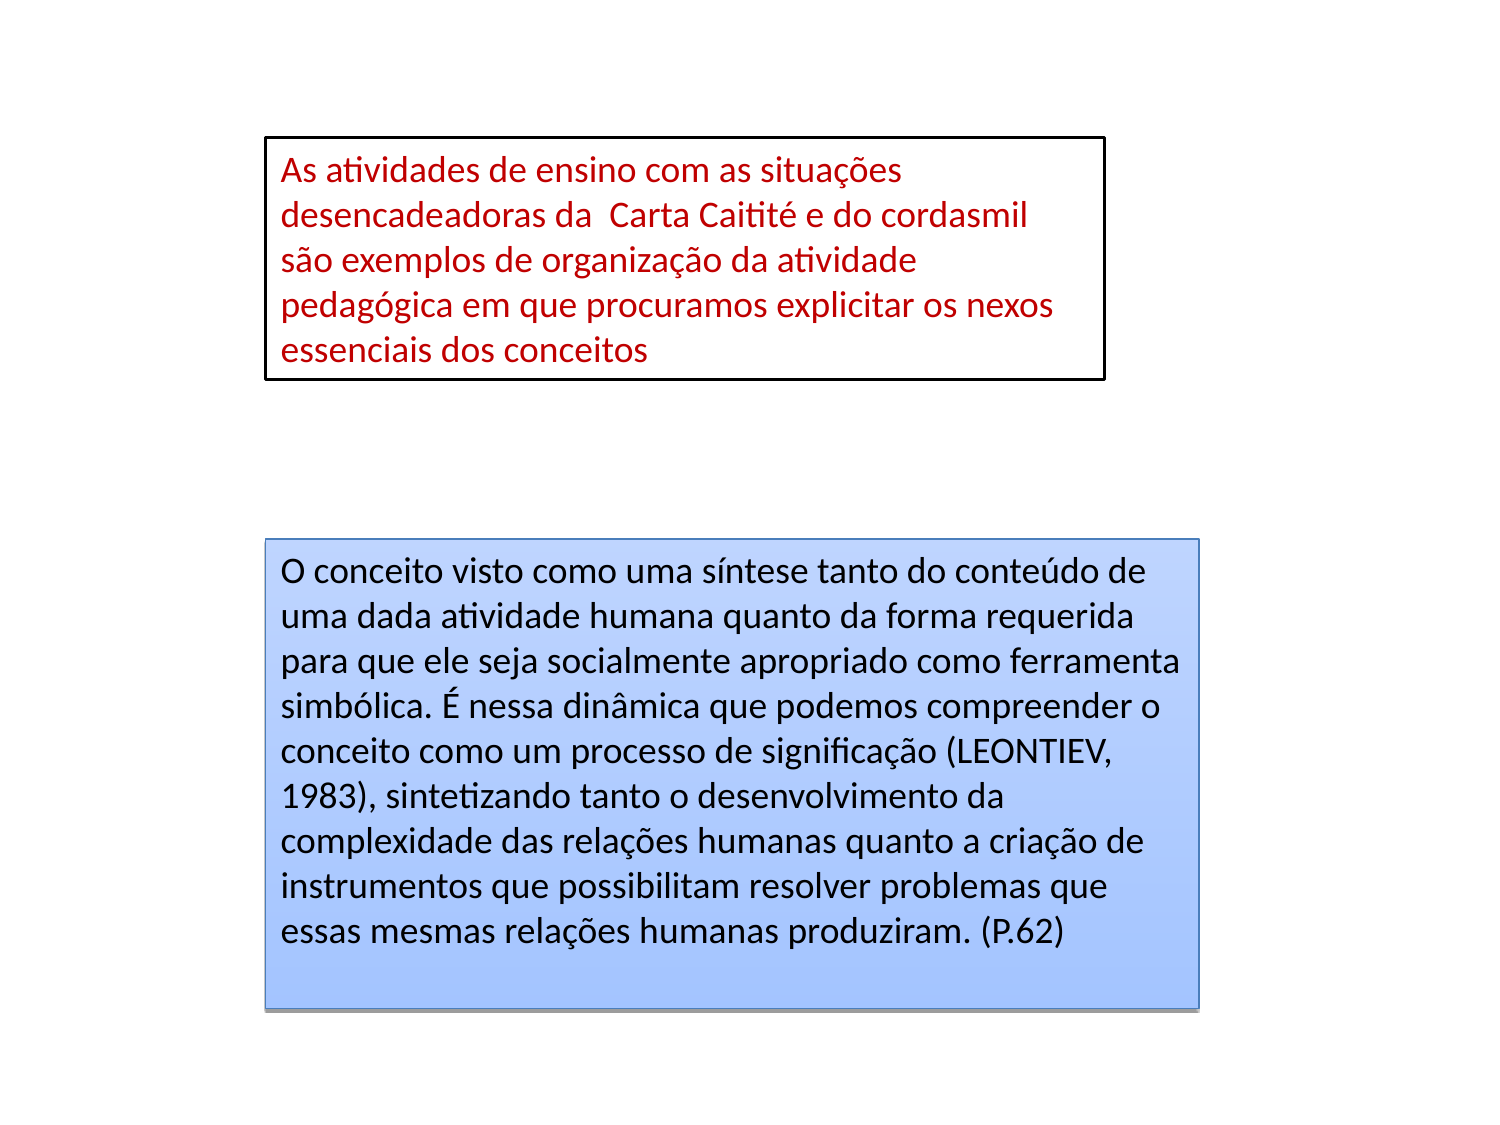

As atividades de ensino com as situações desencadeadoras da Carta Caitité e do cordasmil são exemplos de organização da atividade pedagógica em que procuramos explicitar os nexos essenciais dos conceitos
O conceito visto como uma síntese tanto do conteúdo de uma dada atividade humana quanto da forma requerida para que ele seja socialmente apropriado como ferramenta simbólica. É nessa dinâmica que podemos compreender o conceito como um processo de significação (LEONTIEV, 1983), sintetizando tanto o desenvolvimento da complexidade das relações humanas quanto a criação de instrumentos que possibilitam resolver problemas que essas mesmas relações humanas produziram. (P.62)